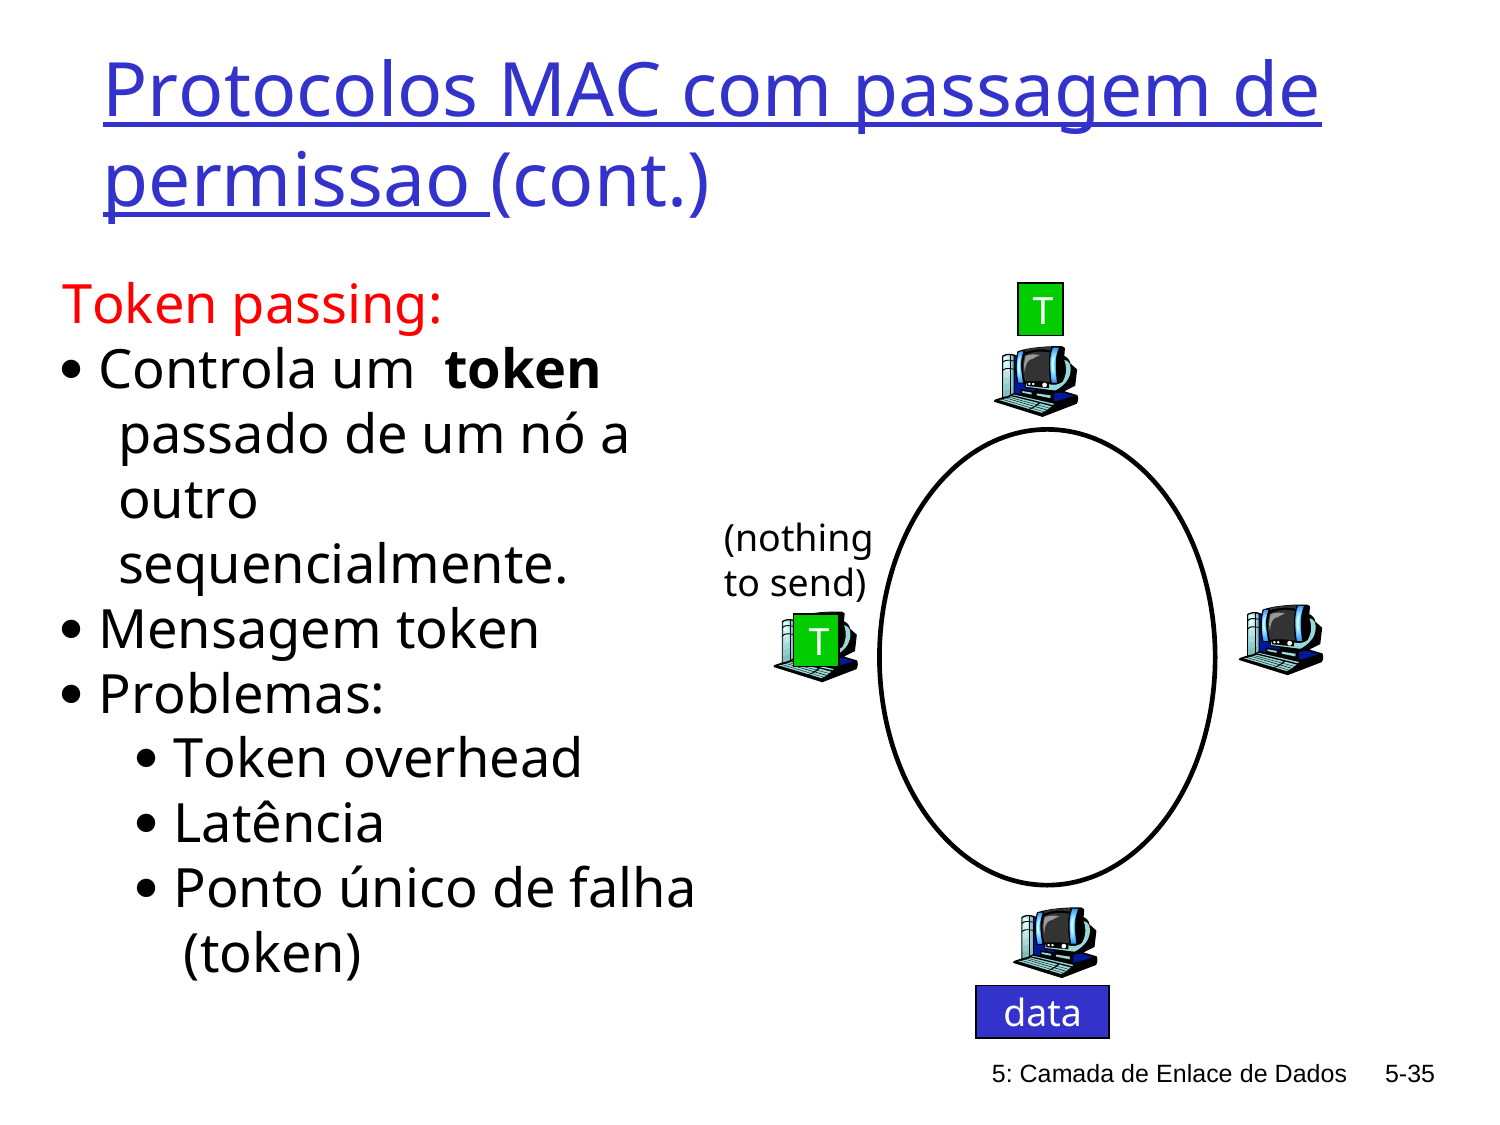

# Protocolos MAC com passagem de permissao (cont.)
Token passing:
 Controla um token passado de um nó a outro sequencialmente.
 Mensagem token
 Problemas:
 Token overhead
 Latência
 Ponto único de falha (token)
T
(nothing
to send)
T
data
5: Camada de Enlace de Dados